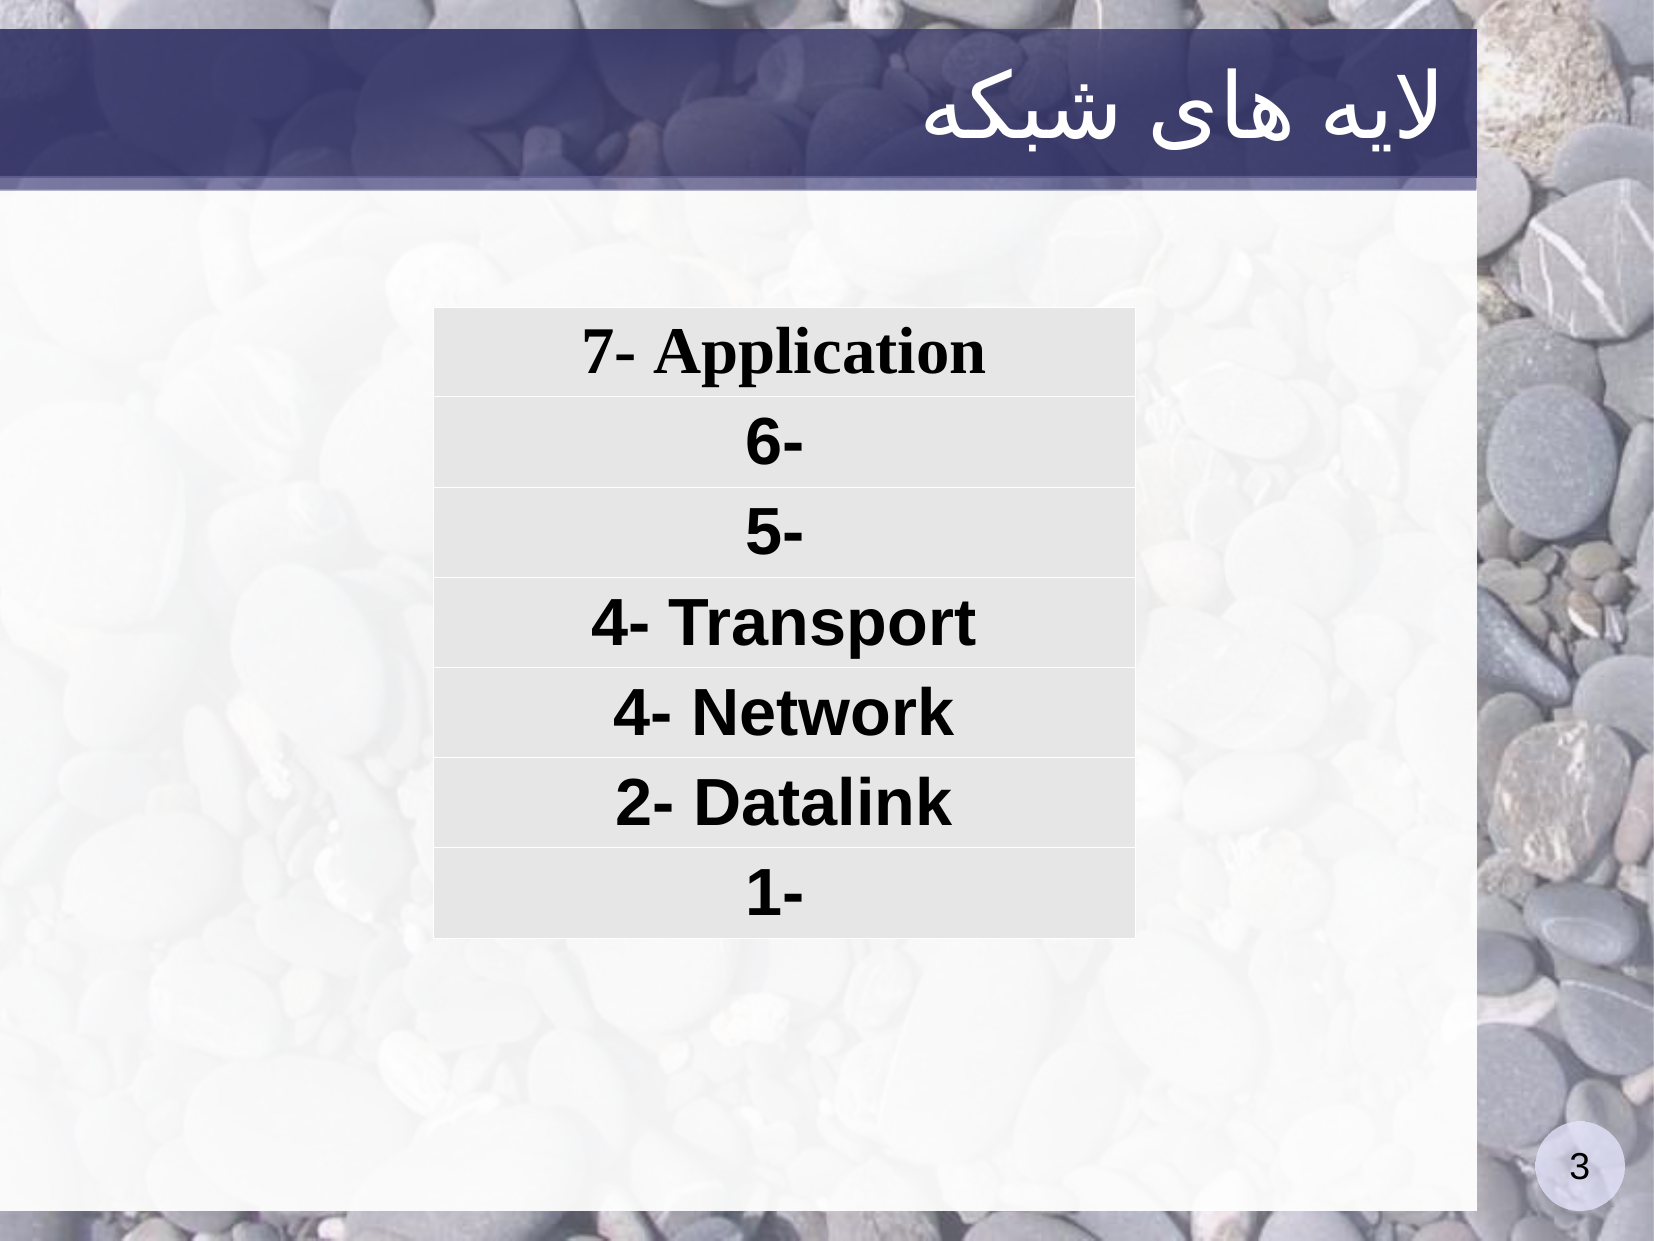

# لایه های شبکه
| 7- Application |
| --- |
| 6- |
| 5- |
| 4- Transport |
| 4- Network |
| 2- Datalink |
| 1- |